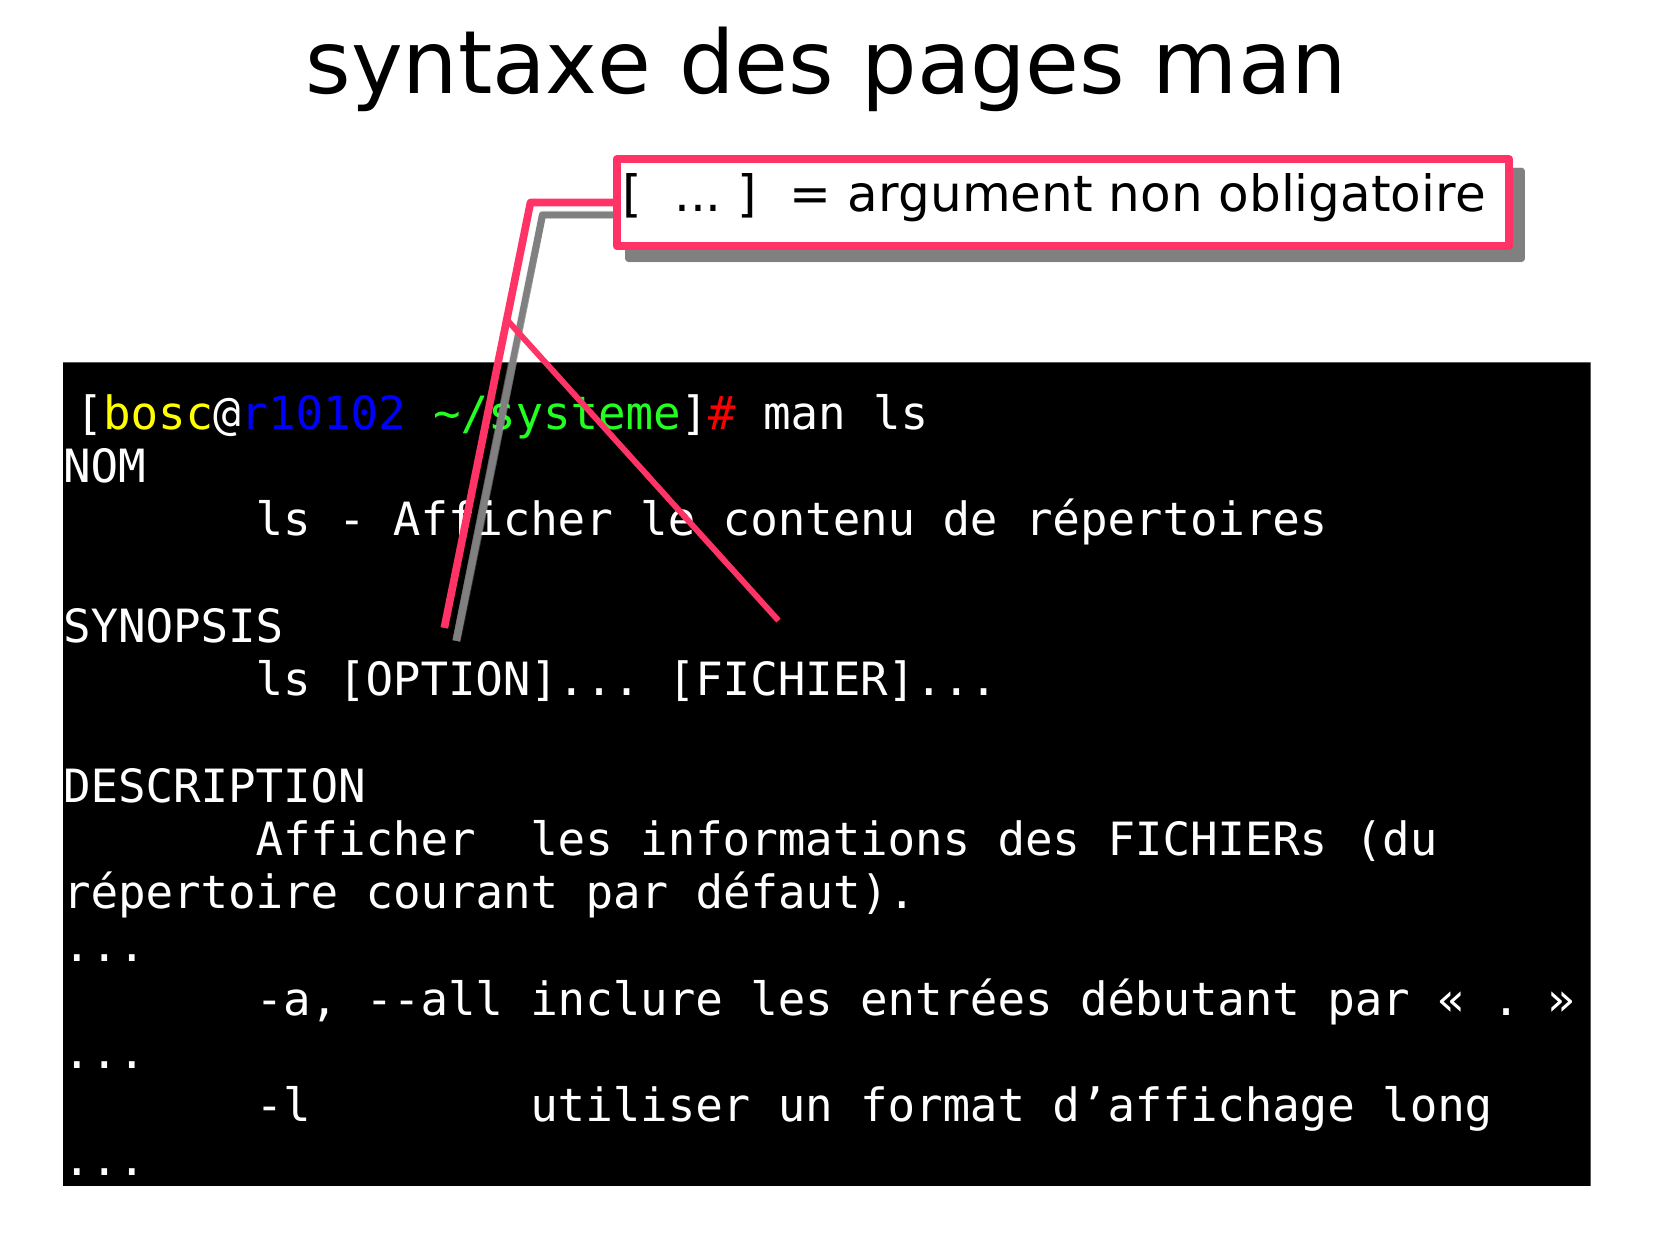

# syntaxe des pages man
 [bosc@r10102 ~/systeme]# man ls
NOM
 ls - Afficher le contenu de répertoires
SYNOPSIS
 ls [OPTION]... [FICHIER]...
DESCRIPTION
 Afficher les informations des FICHIERs (du répertoire courant par défaut).
...
 -a, --all inclure les entrées débutant par « . »
...
 -l utiliser un format d’affichage long
...